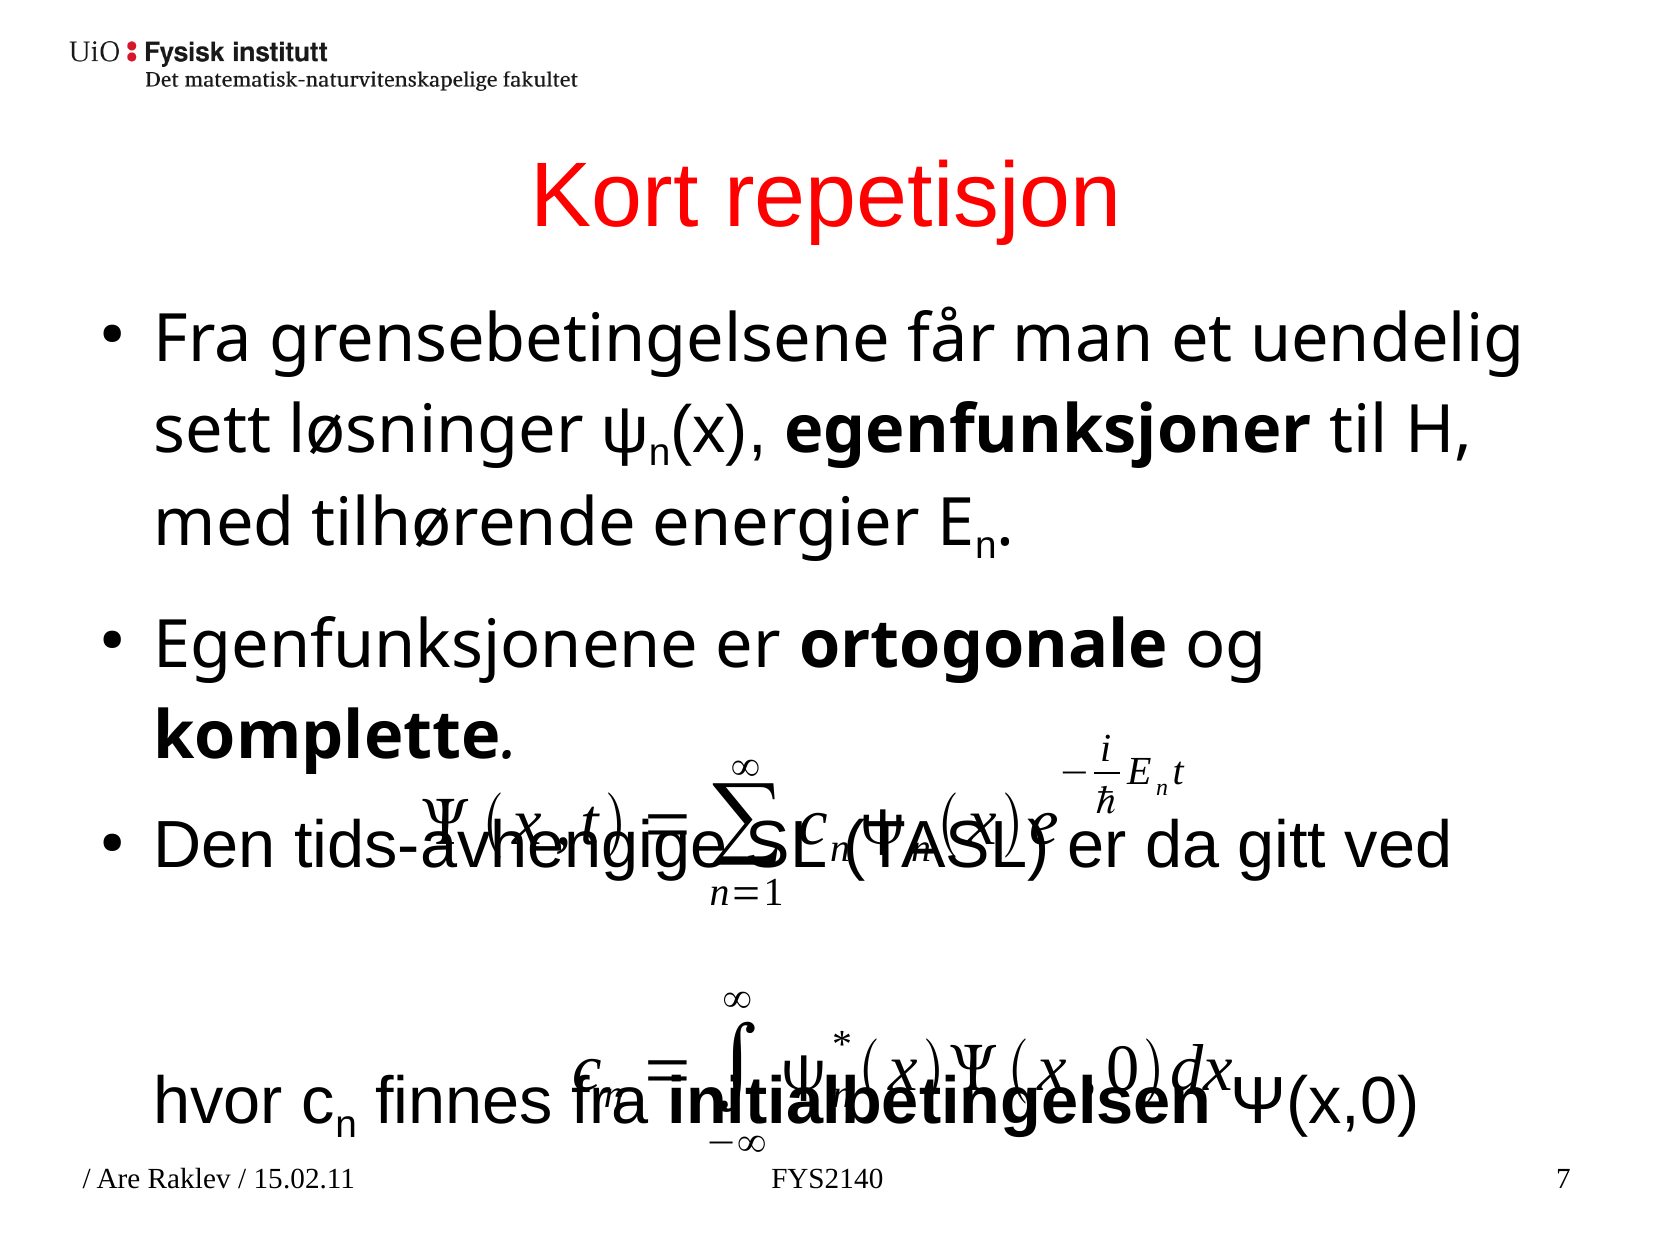

# Kort repetisjon
Fra grensebetingelsene får man et uendelig sett løsninger ψn(x), egenfunksjoner til H, med tilhørende energier En.
Egenfunksjonene er ortogonale og komplette.
Den tids-avhengige SL (TASL) er da gitt ved
hvor cn finnes fra initialbetingelsen Ψ(x,0)
/ Are Raklev / 15.02.11
FYS2140
7